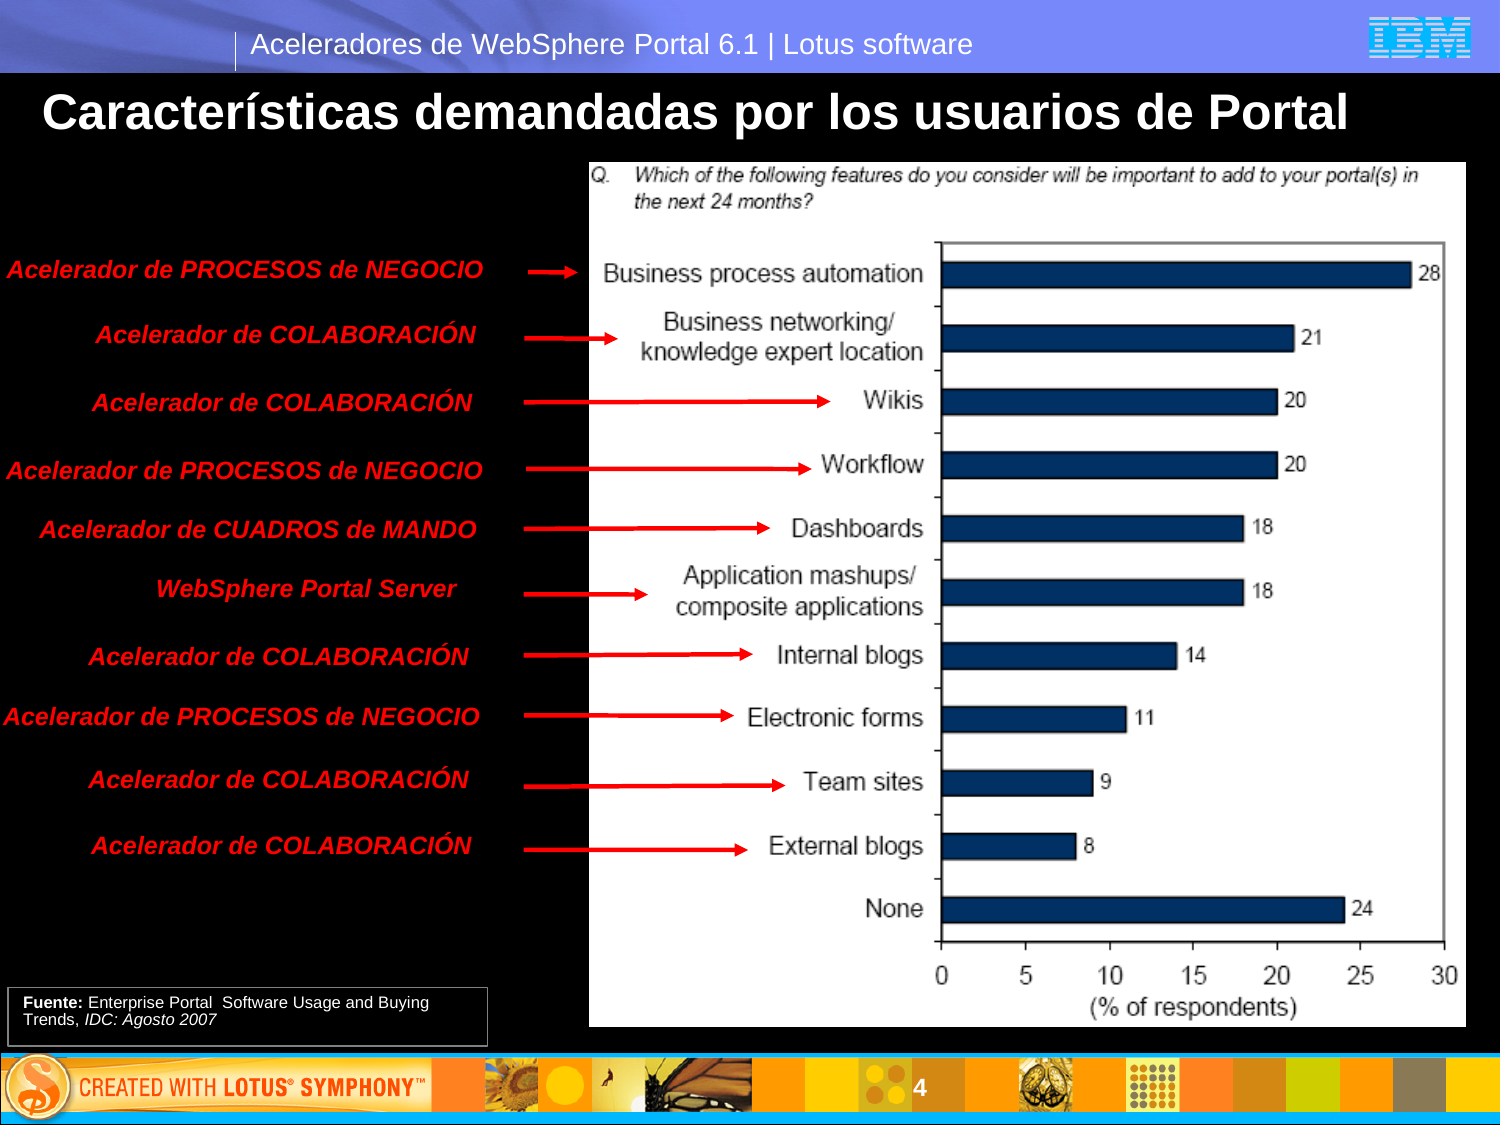

Características demandadas por los usuarios de Portal
#
Acelerador de PROCESOS de NEGOCIO
Acelerador de COLABORACIÓN
Acelerador de COLABORACIÓN
Acelerador de PROCESOS de NEGOCIO
Acelerador de CUADROS de MANDO
WebSphere Portal Server
Acelerador de COLABORACIÓN
Acelerador de PROCESOS de NEGOCIO
Acelerador de COLABORACIÓN
Acelerador de COLABORACIÓN
Fuente: Enterprise Portal Software Usage and Buying Trends, IDC: Agosto 2007
4